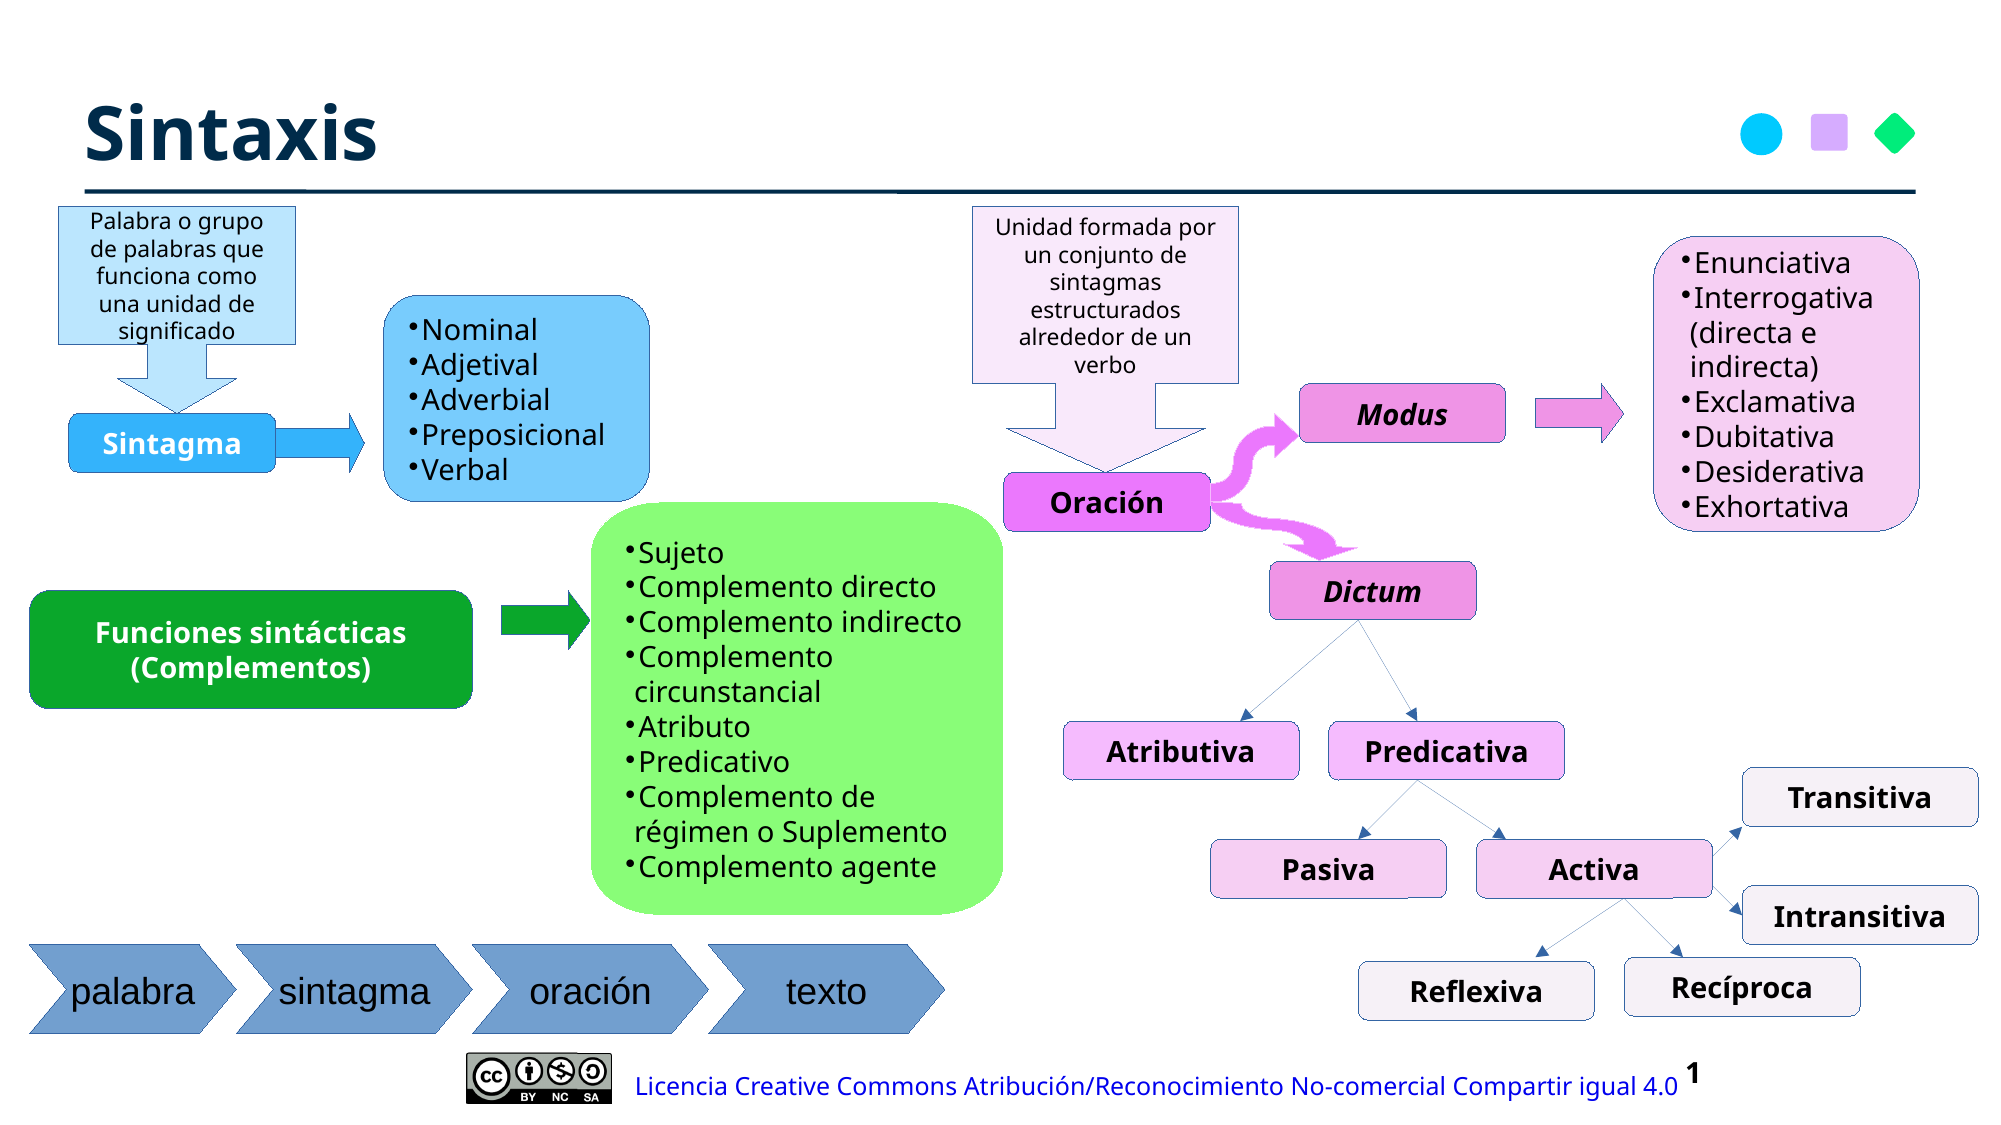

# Sintaxis
Unidad formada por un conjunto de sintagmas estructurados alrededor de un verbo
Palabra o grupo de palabras que funciona como una unidad de significado
Enunciativa
Interrogativa (directa e indirecta)
Exclamativa
Dubitativa
Desiderativa
Exhortativa
Nominal
Adjetival
Adverbial
Preposicional
Verbal
Modus
Sintagma
Oración
Sujeto
Complemento directo
Complemento indirecto
Complemento circunstancial
Atributo
Predicativo
Complemento de régimen o Suplemento
Complemento agente
Dictum
Funciones sintácticas (Complementos)
Atributiva
Predicativa
Transitiva
Pasiva
Activa
Intransitiva
palabra
sintagma
oración
texto
Recíproca
Reflexiva
Licencia Creative Commons Atribución/Reconocimiento No-comercial Compartir igual 4.0